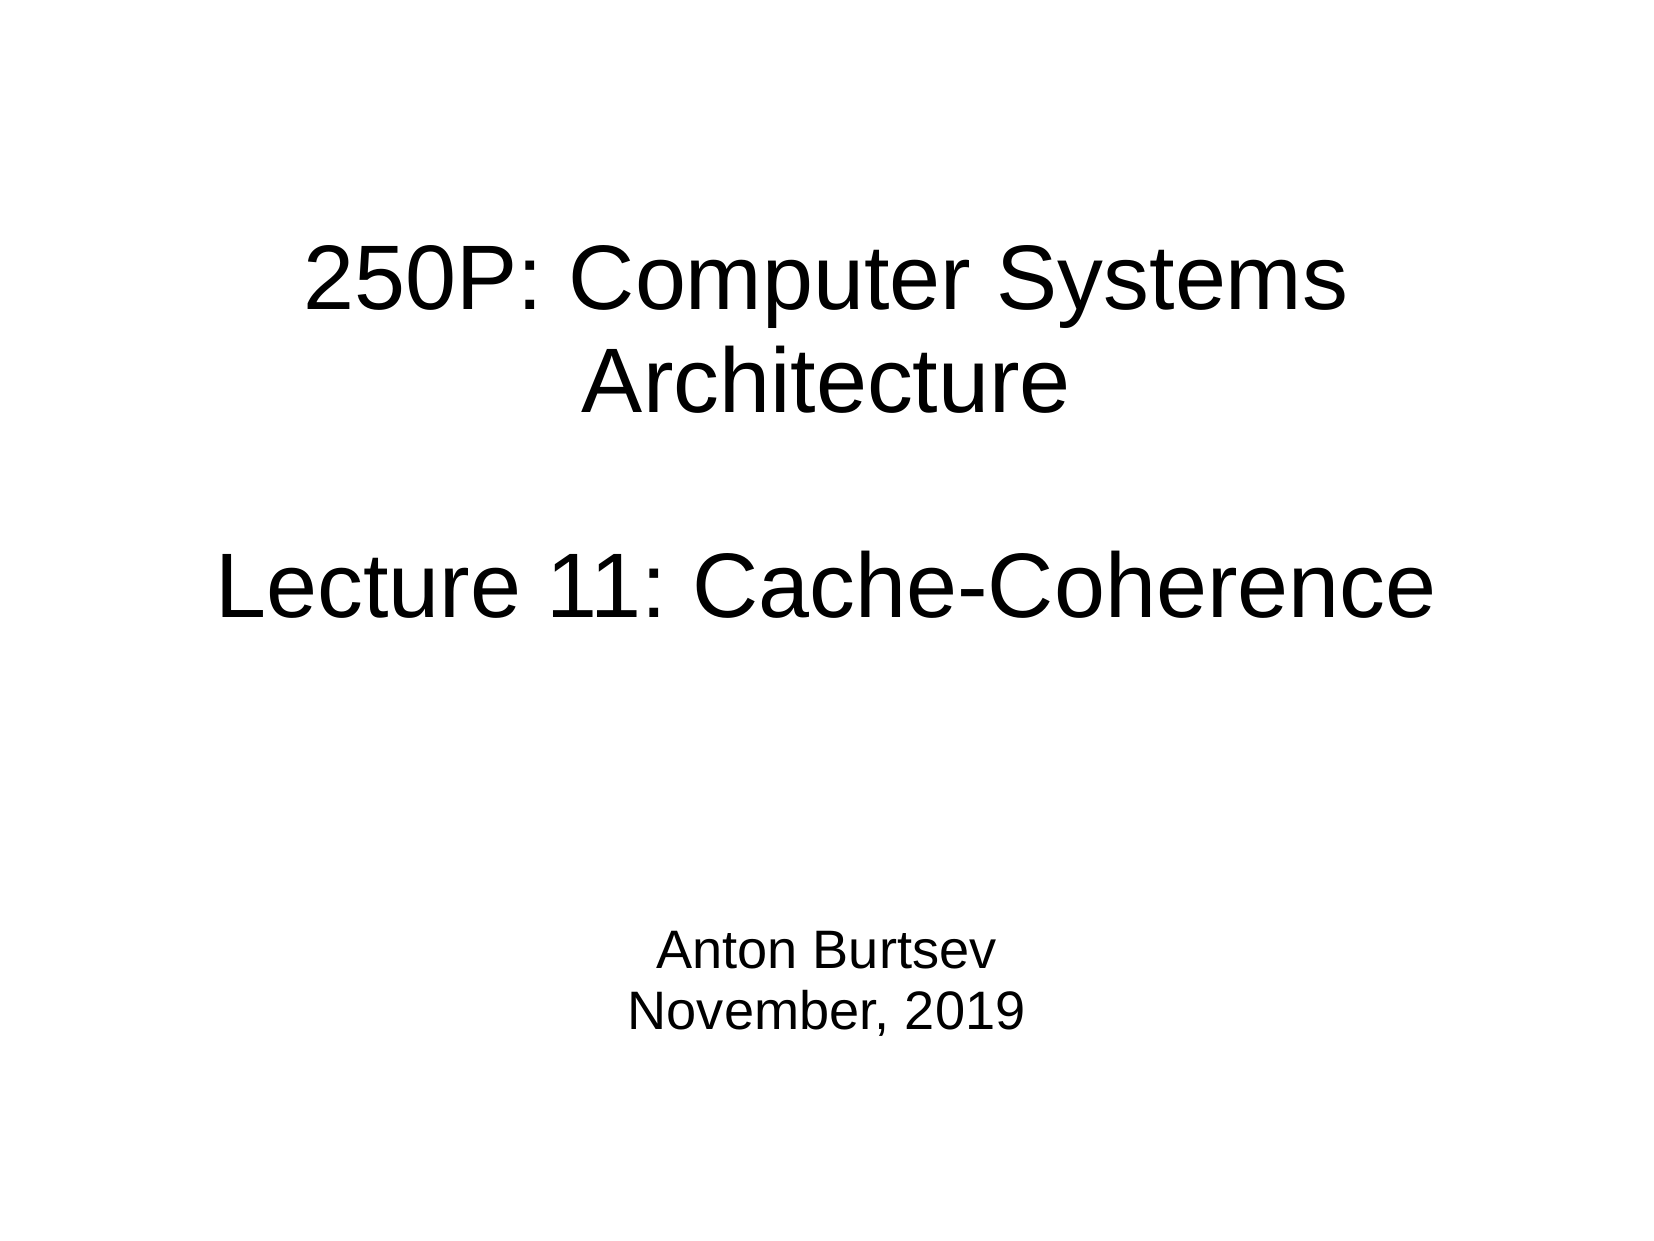

# 250P: Computer Systems Architecture Lecture 11: Cache-Coherence
Anton Burtsev
November, 2019